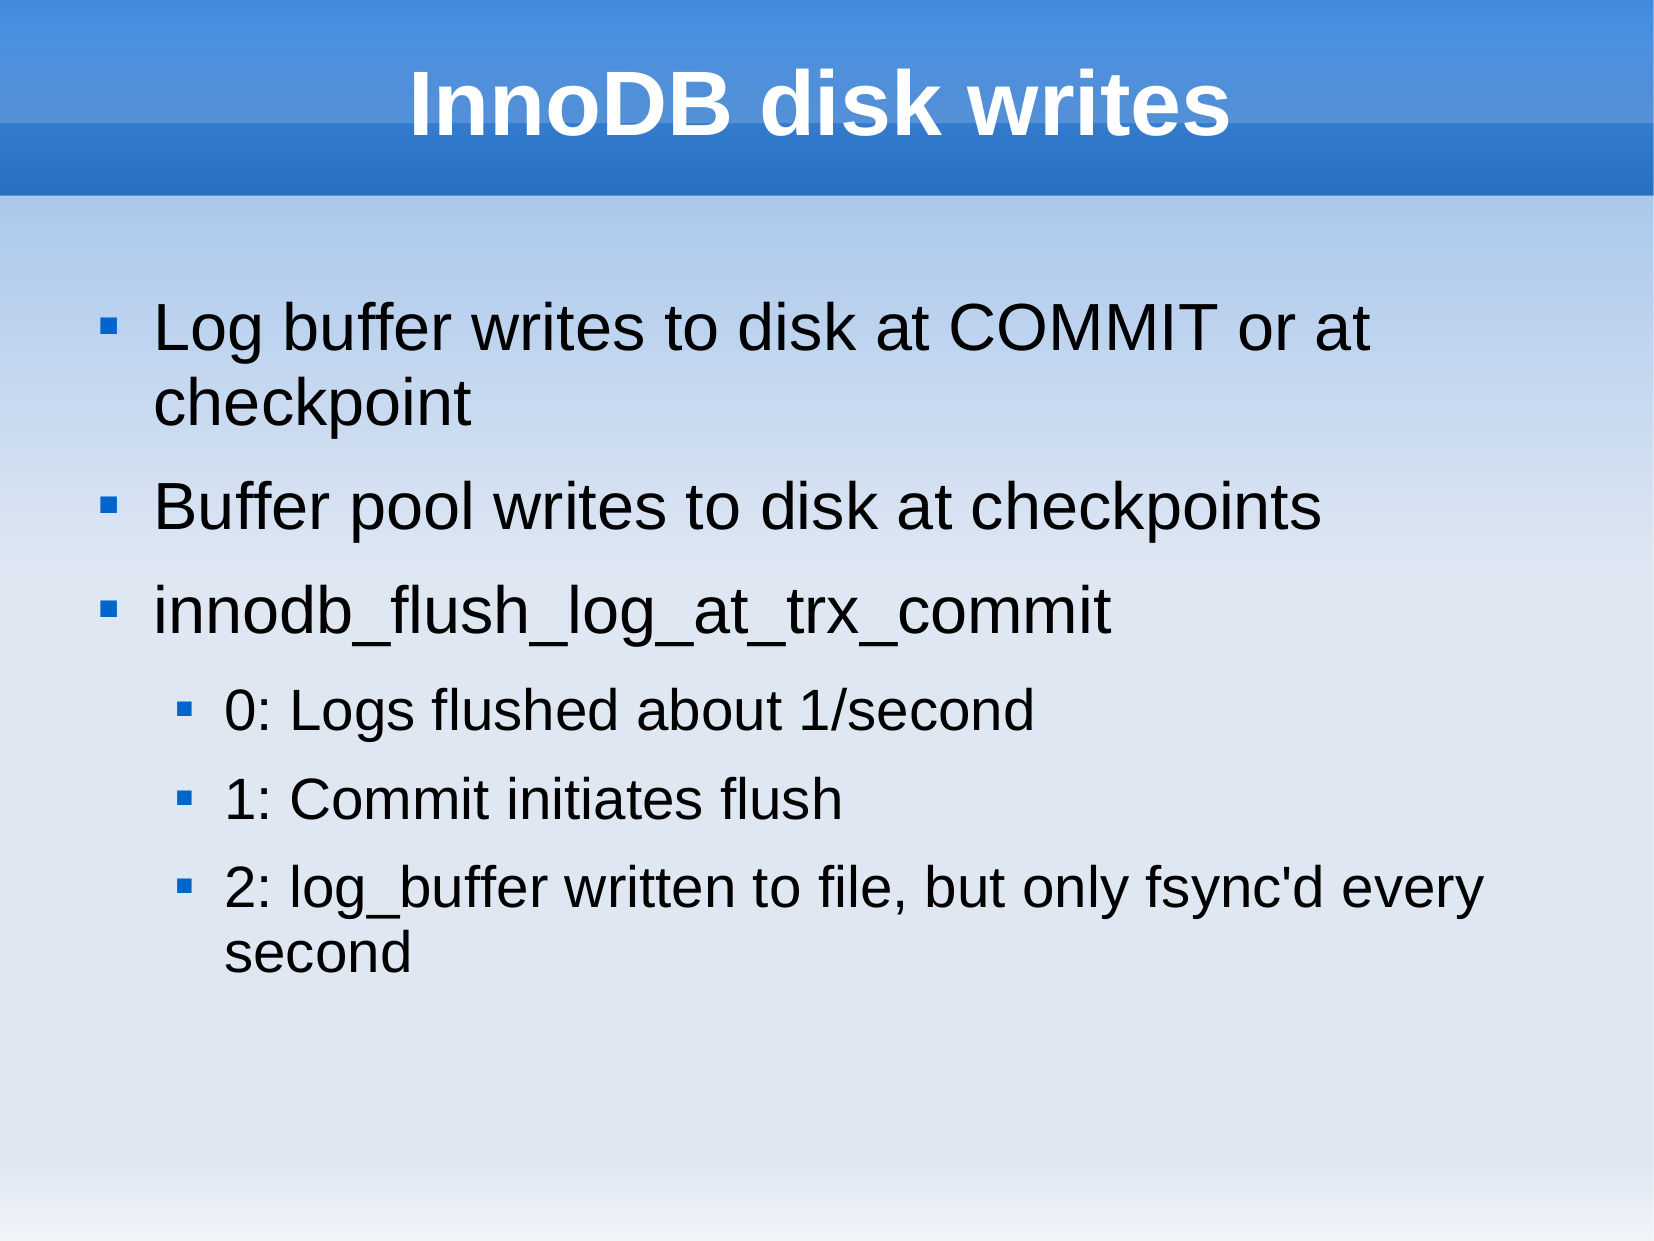

# InnoDB disk writes
Log buffer writes to disk at COMMIT or at checkpoint
Buffer pool writes to disk at checkpoints
innodb_flush_log_at_trx_commit
0: Logs flushed about 1/second
1: Commit initiates flush
2: log_buffer written to file, but only fsync'd every second